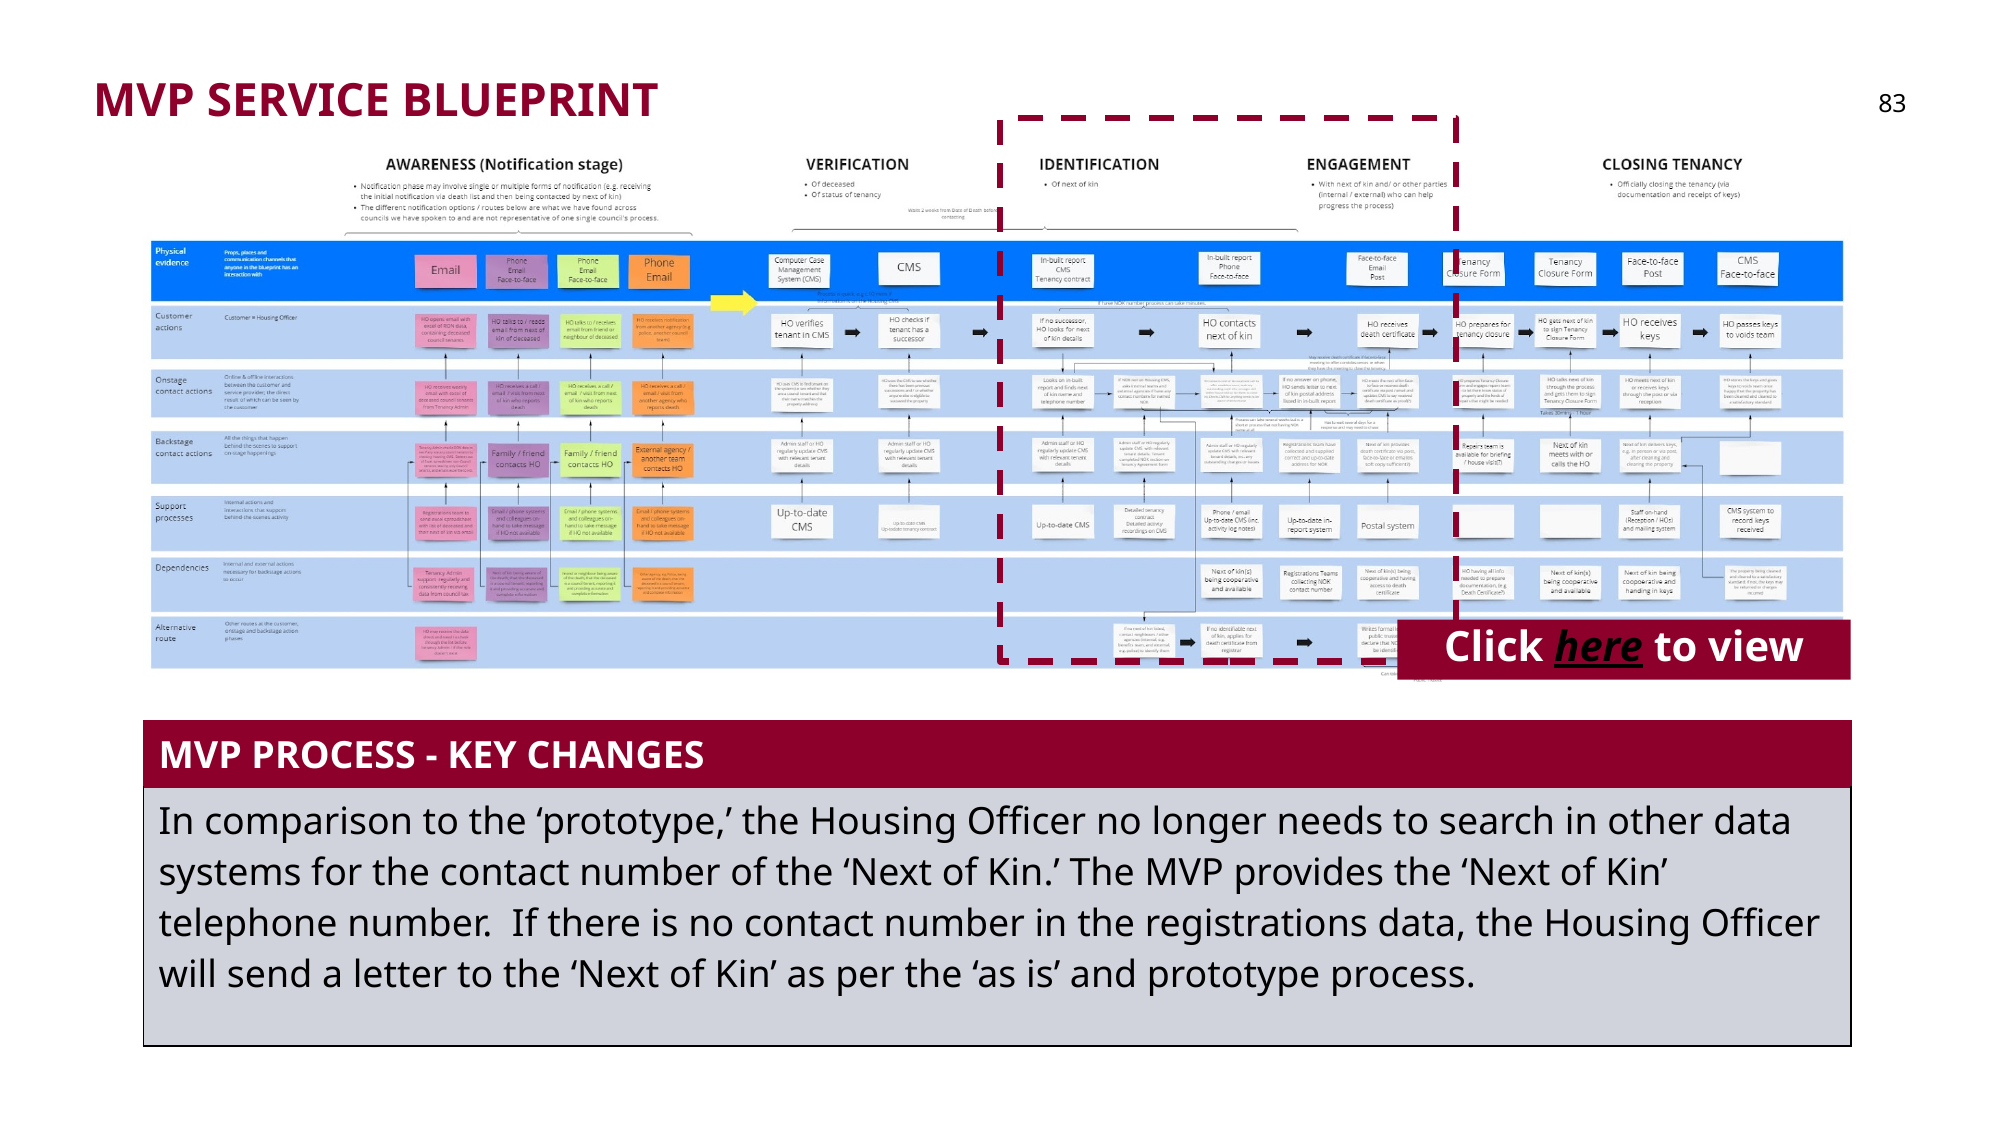

# MVP SERVICE BLUEPRINT
Click here to view detail
| MVP PROCESS - KEY CHANGES |
| --- |
| In comparison to the ‘prototype,’ the Housing Officer no longer needs to search in other data systems for the contact number of the ‘Next of Kin.’ The MVP provides the ‘Next of Kin’ telephone number. If there is no contact number in the registrations data, the Housing Officer will send a letter to the ‘Next of Kin’ as per the ‘as is’ and prototype process. |